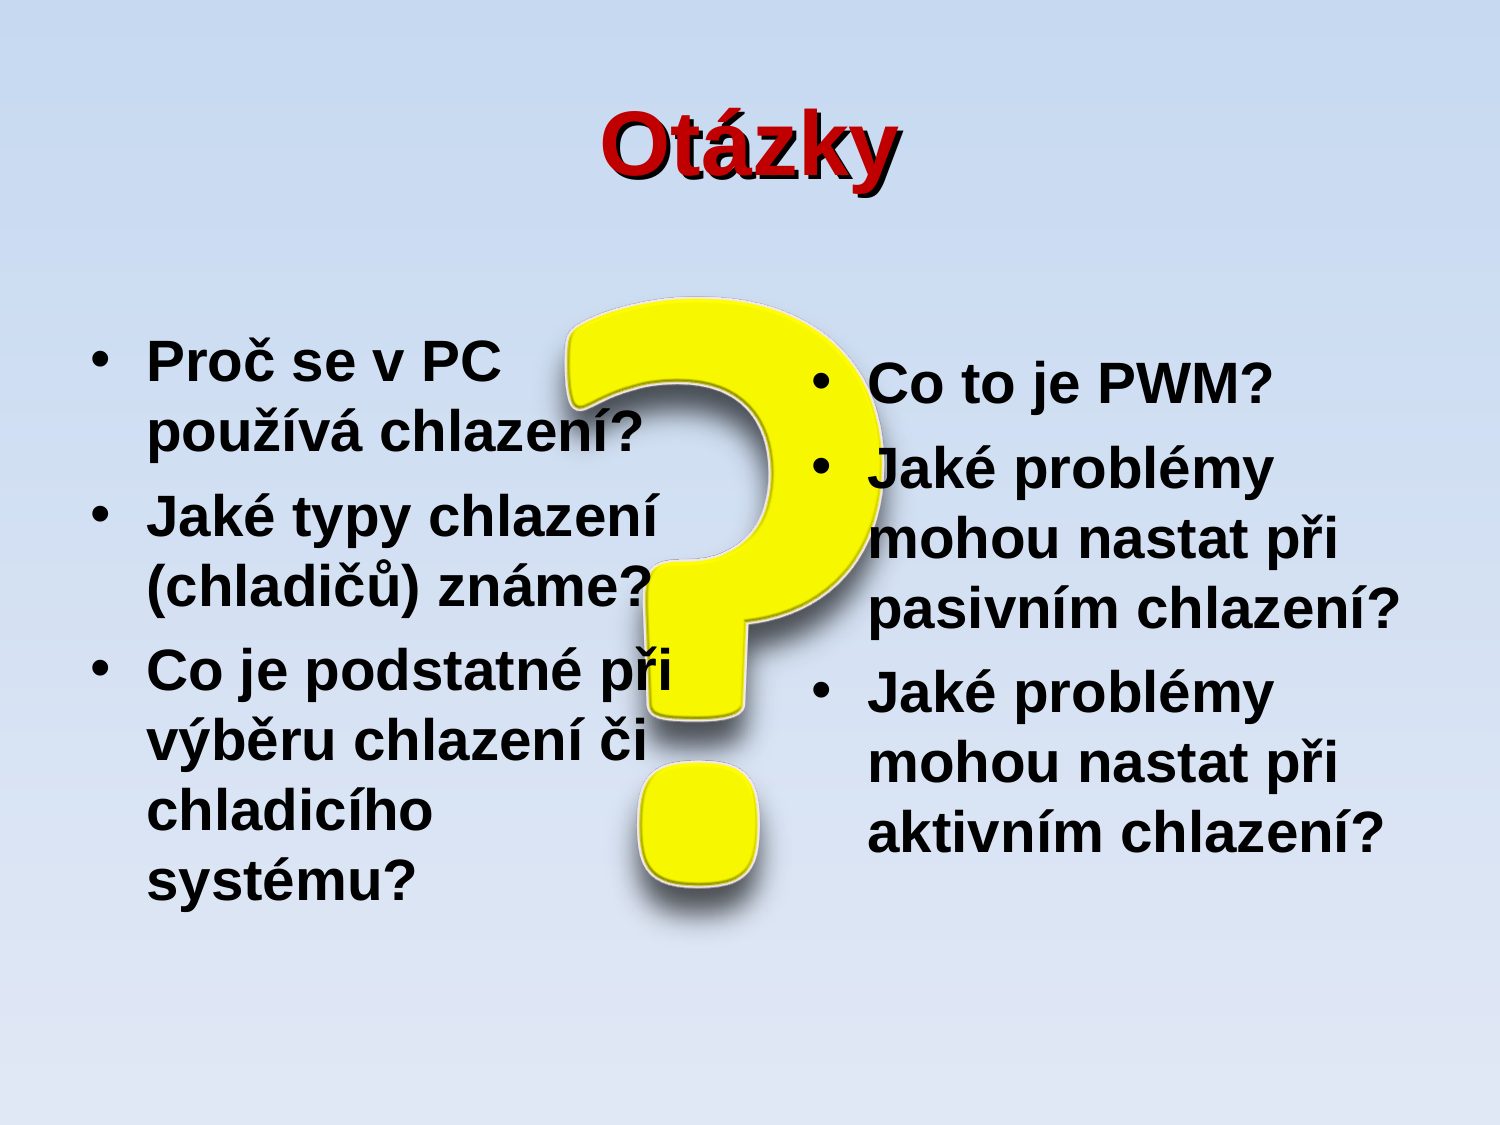

# Otázky
Proč se v PC používá chlazení?
Jaké typy chlazení (chladičů) známe?
Co je podstatné při výběru chlazení či chladicího systému?
Co to je PWM?
Jaké problémy mohou nastat při pasivním chlazení?
Jaké problémy mohou nastat při aktivním chlazení?